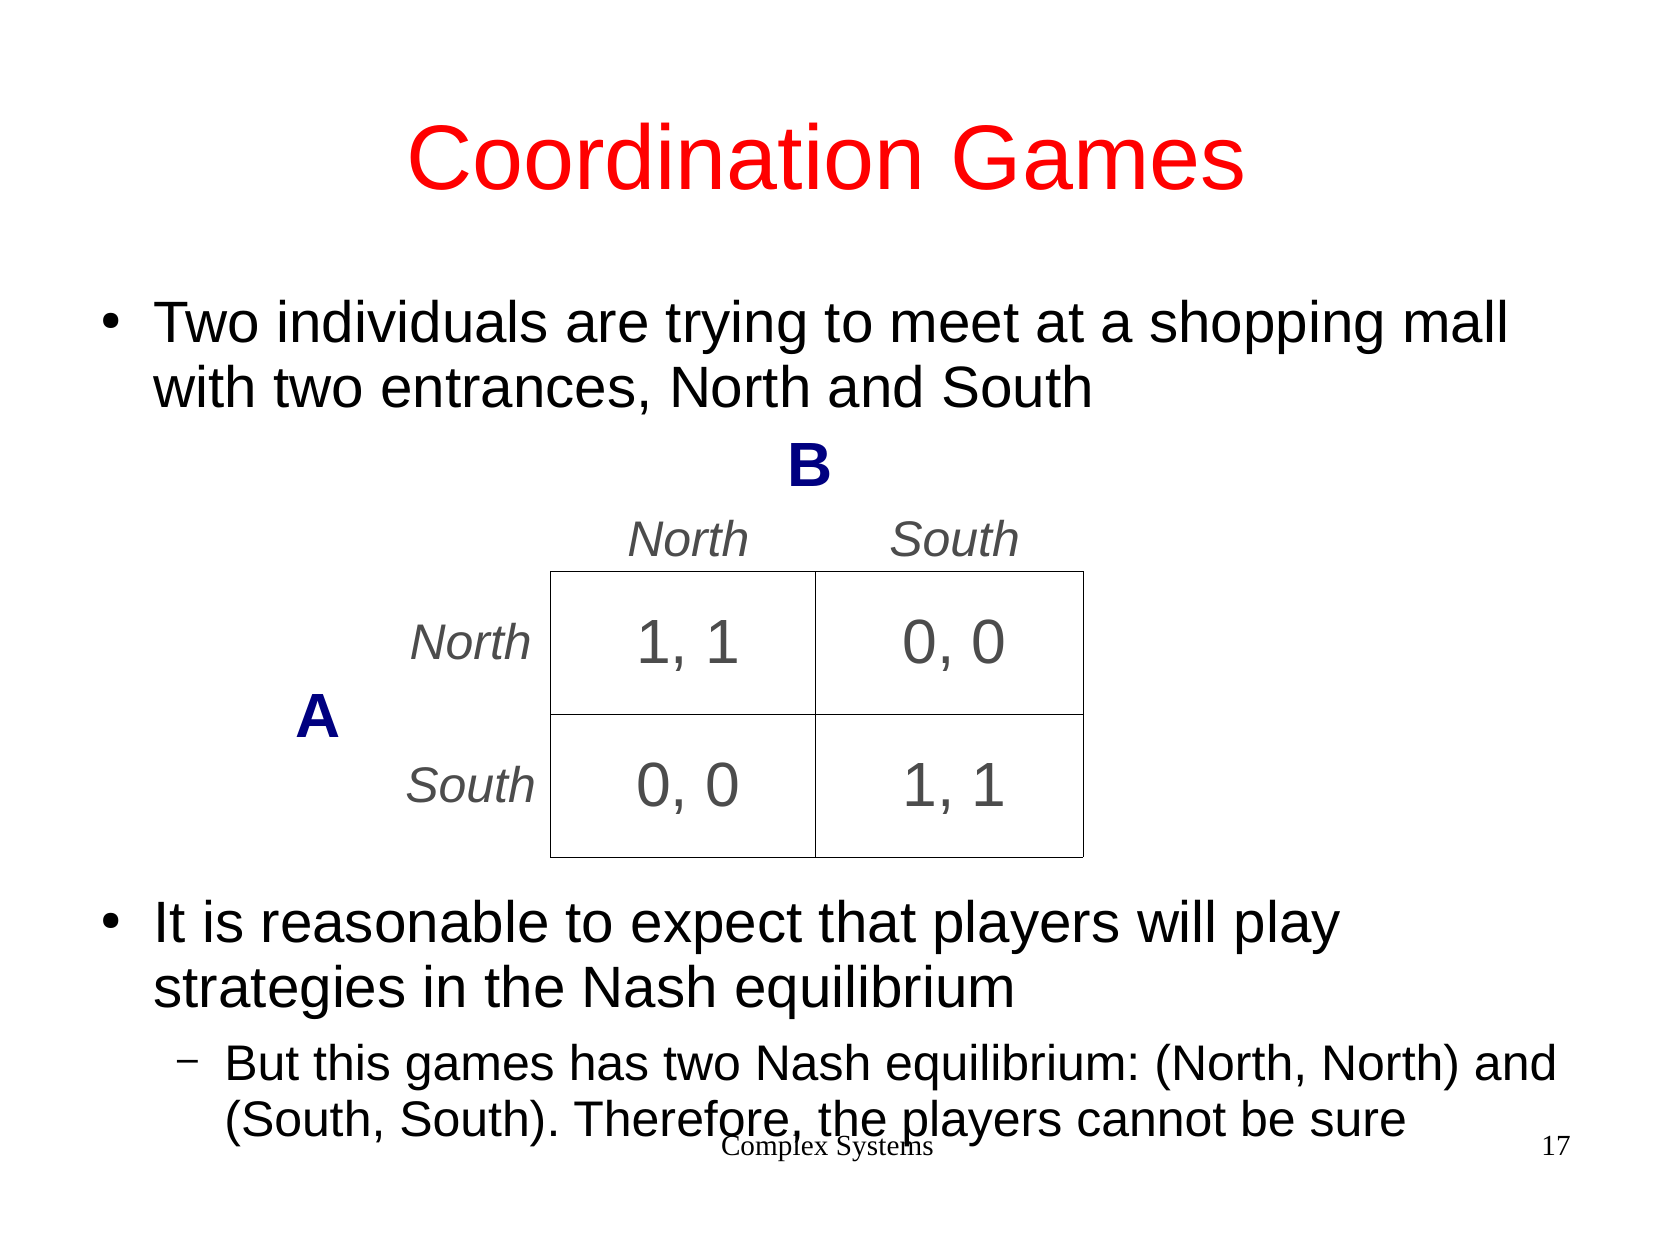

# Coordination Games
Two individuals are trying to meet at a shopping mall with two entrances, North and South
It is reasonable to expect that players will play strategies in the Nash equilibrium
But this games has two Nash equilibrium: (North, North) and (South, South). Therefore, the players cannot be sure
B
| | North | South |
| --- | --- | --- |
| North | 1, 1 | 0, 0 |
| South | 0, 0 | 1, 1 |
A
Complex Systems
17